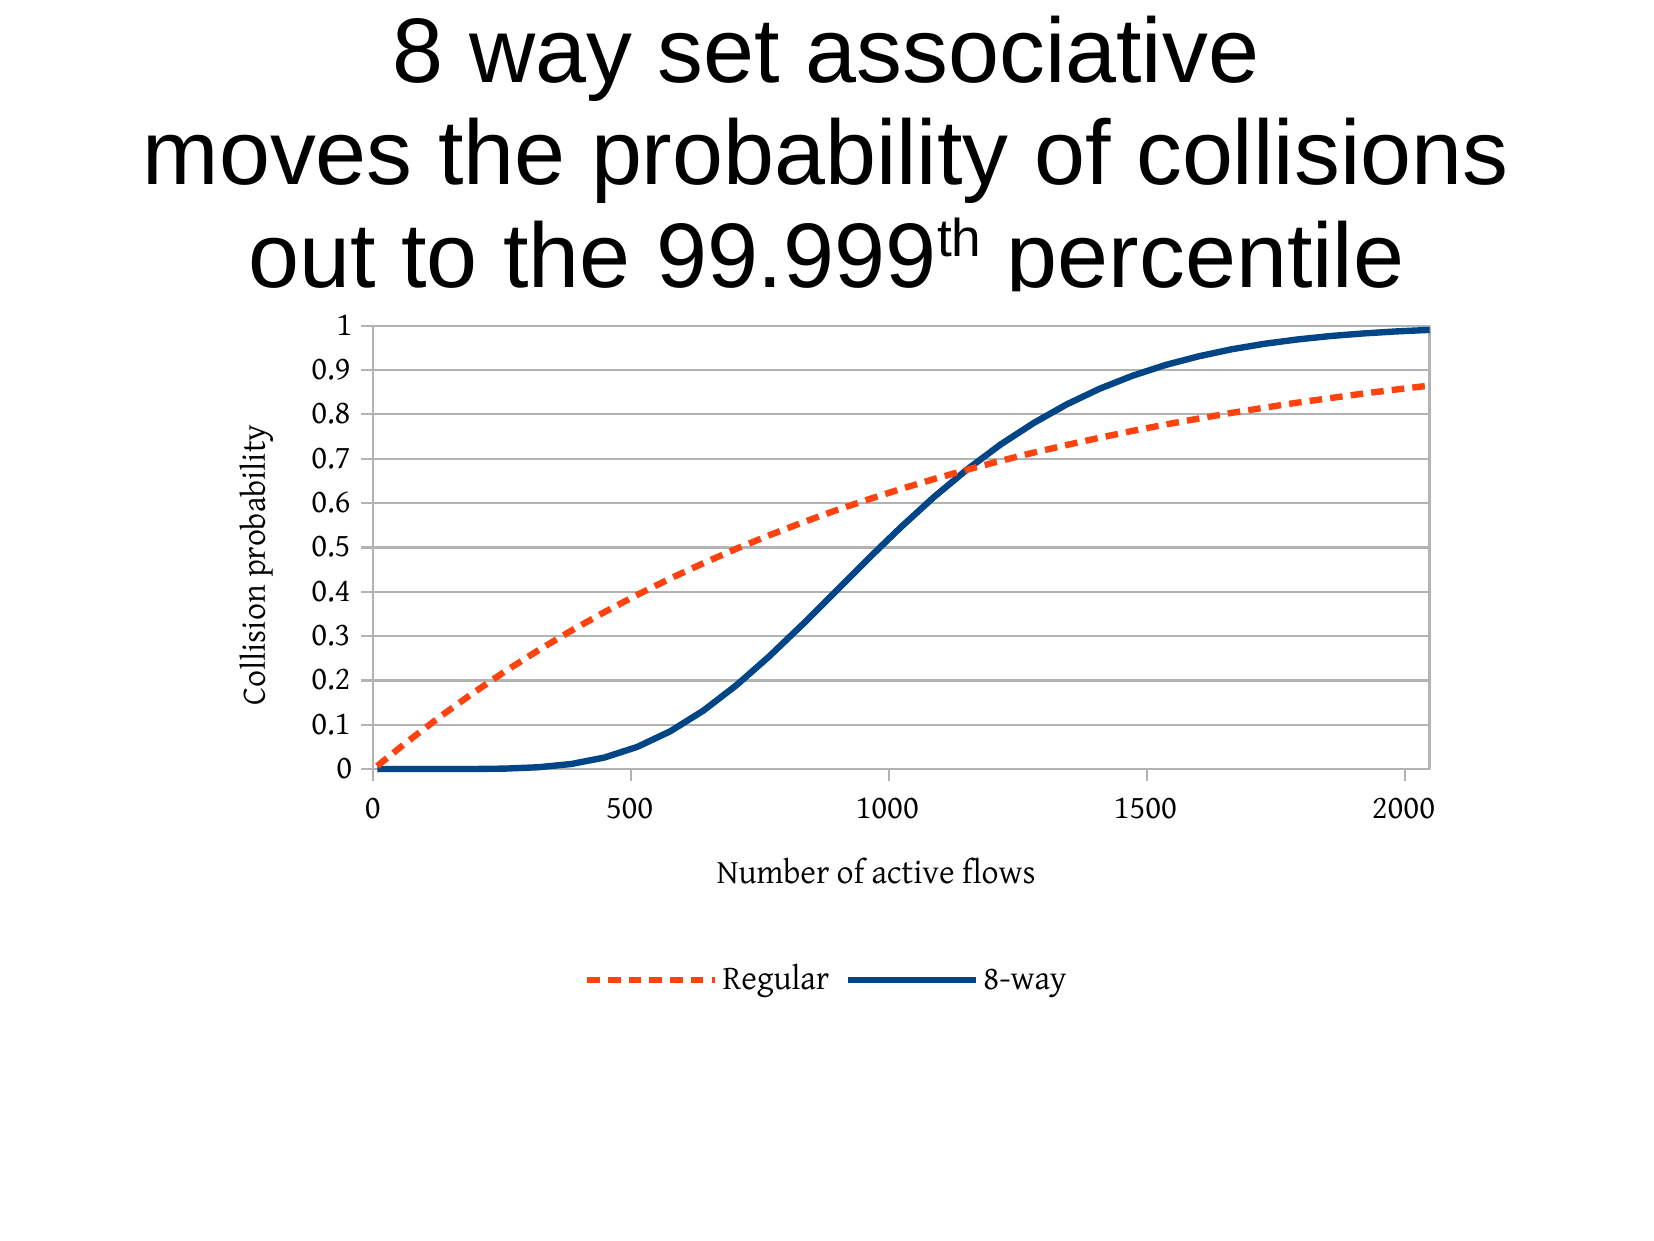

# 8 way set associative moves the probability of collisions out to the 99.999th percentile